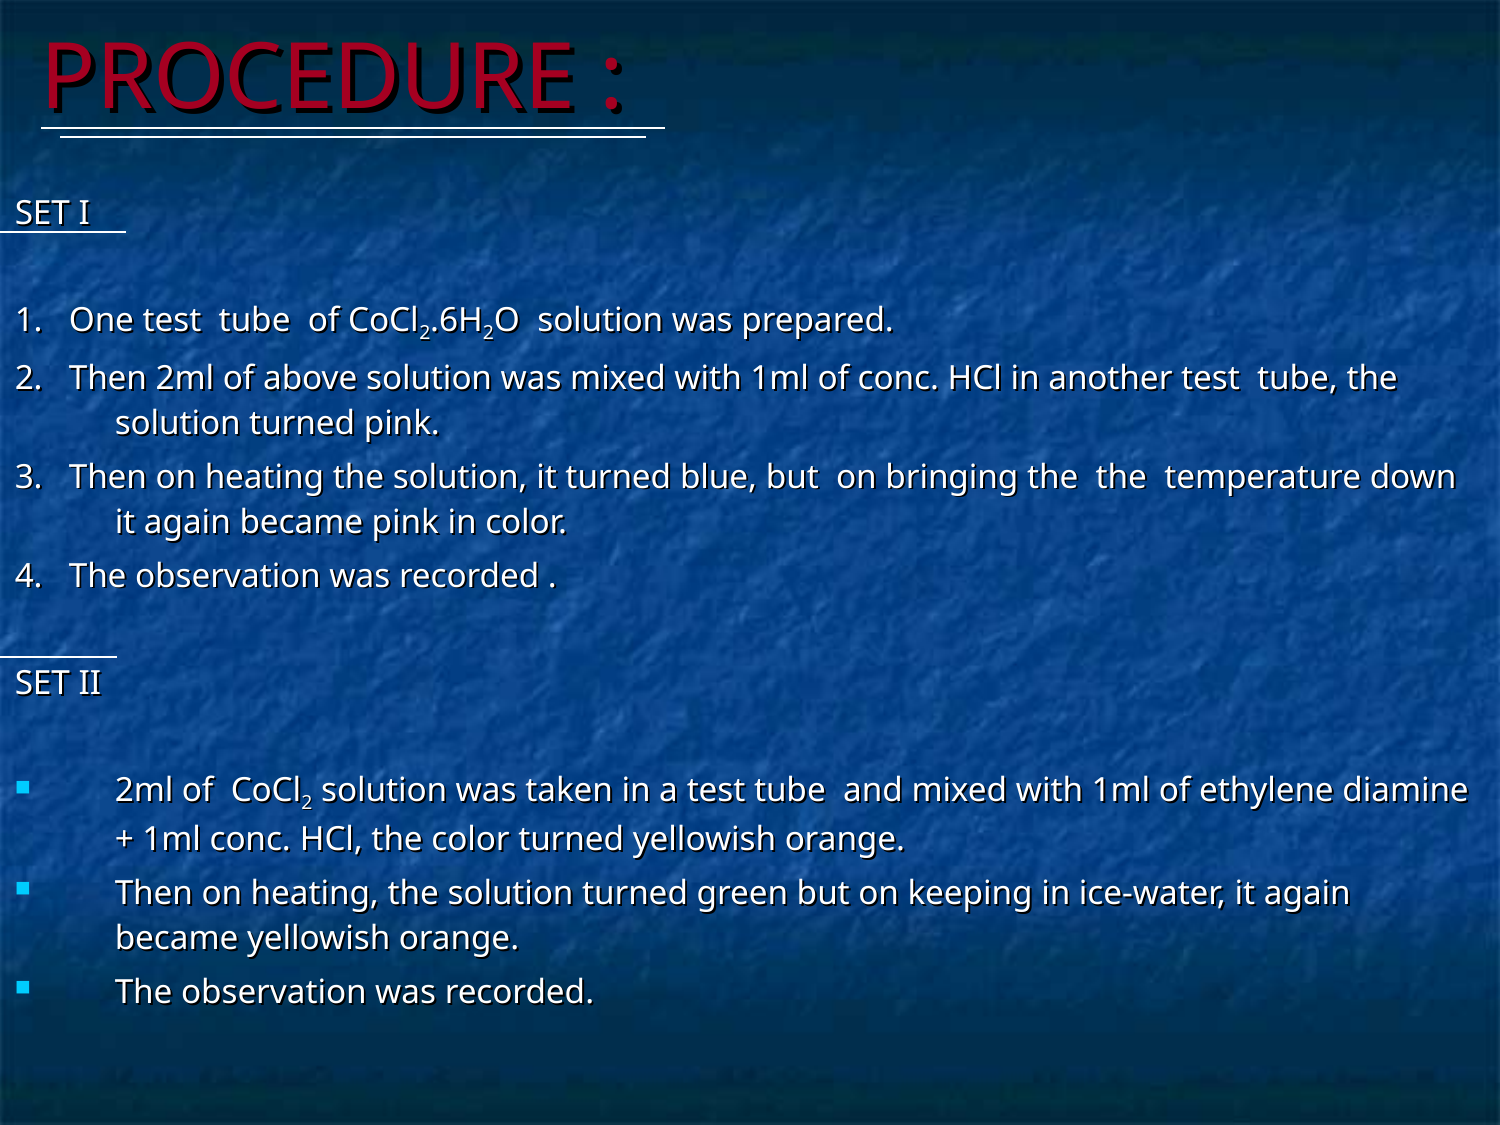

# PROCEDURE :
SET I
1. One test tube of CoCl2.6H2O solution was prepared.
2. Then 2ml of above solution was mixed with 1ml of conc. HCl in another test tube, the solution turned pink.
3. Then on heating the solution, it turned blue, but on bringing the the temperature down it again became pink in color.
4. The observation was recorded .
SET II
2ml of CoCl2 solution was taken in a test tube and mixed with 1ml of ethylene diamine + 1ml conc. HCl, the color turned yellowish orange.
Then on heating, the solution turned green but on keeping in ice-water, it again became yellowish orange.
The observation was recorded.